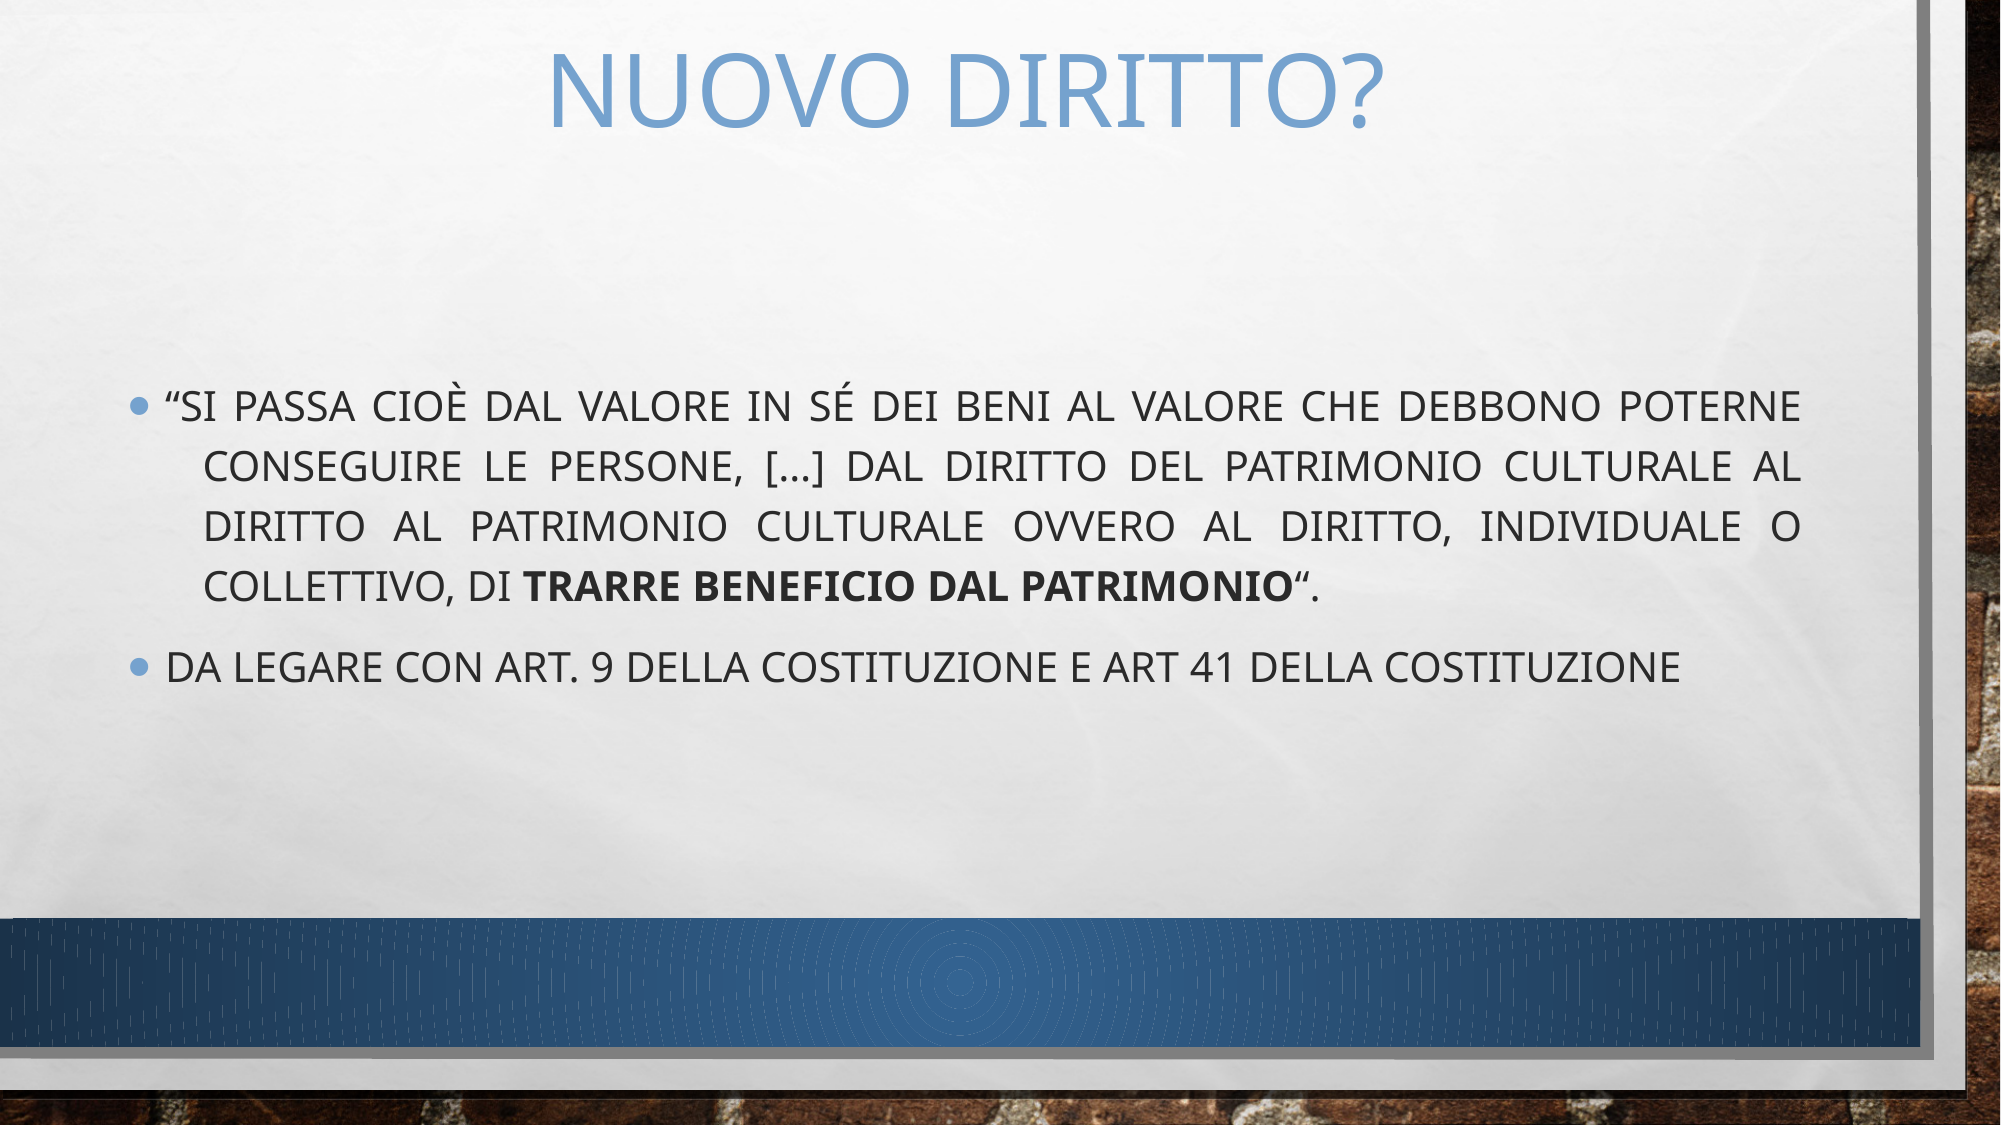

# Nuovo diritto?
“Si passa cioè dal valore in sé dei beni al valore che debbono poterne conseguire le persone, […] dal diritto del patrimonio culturale al diritto al patrimonio culturale ovvero al diritto, individuale o collettivo, di trarre beneficio dal patrimonio“.
Da legare con art. 9 della costituzione e art 41 della costituzione